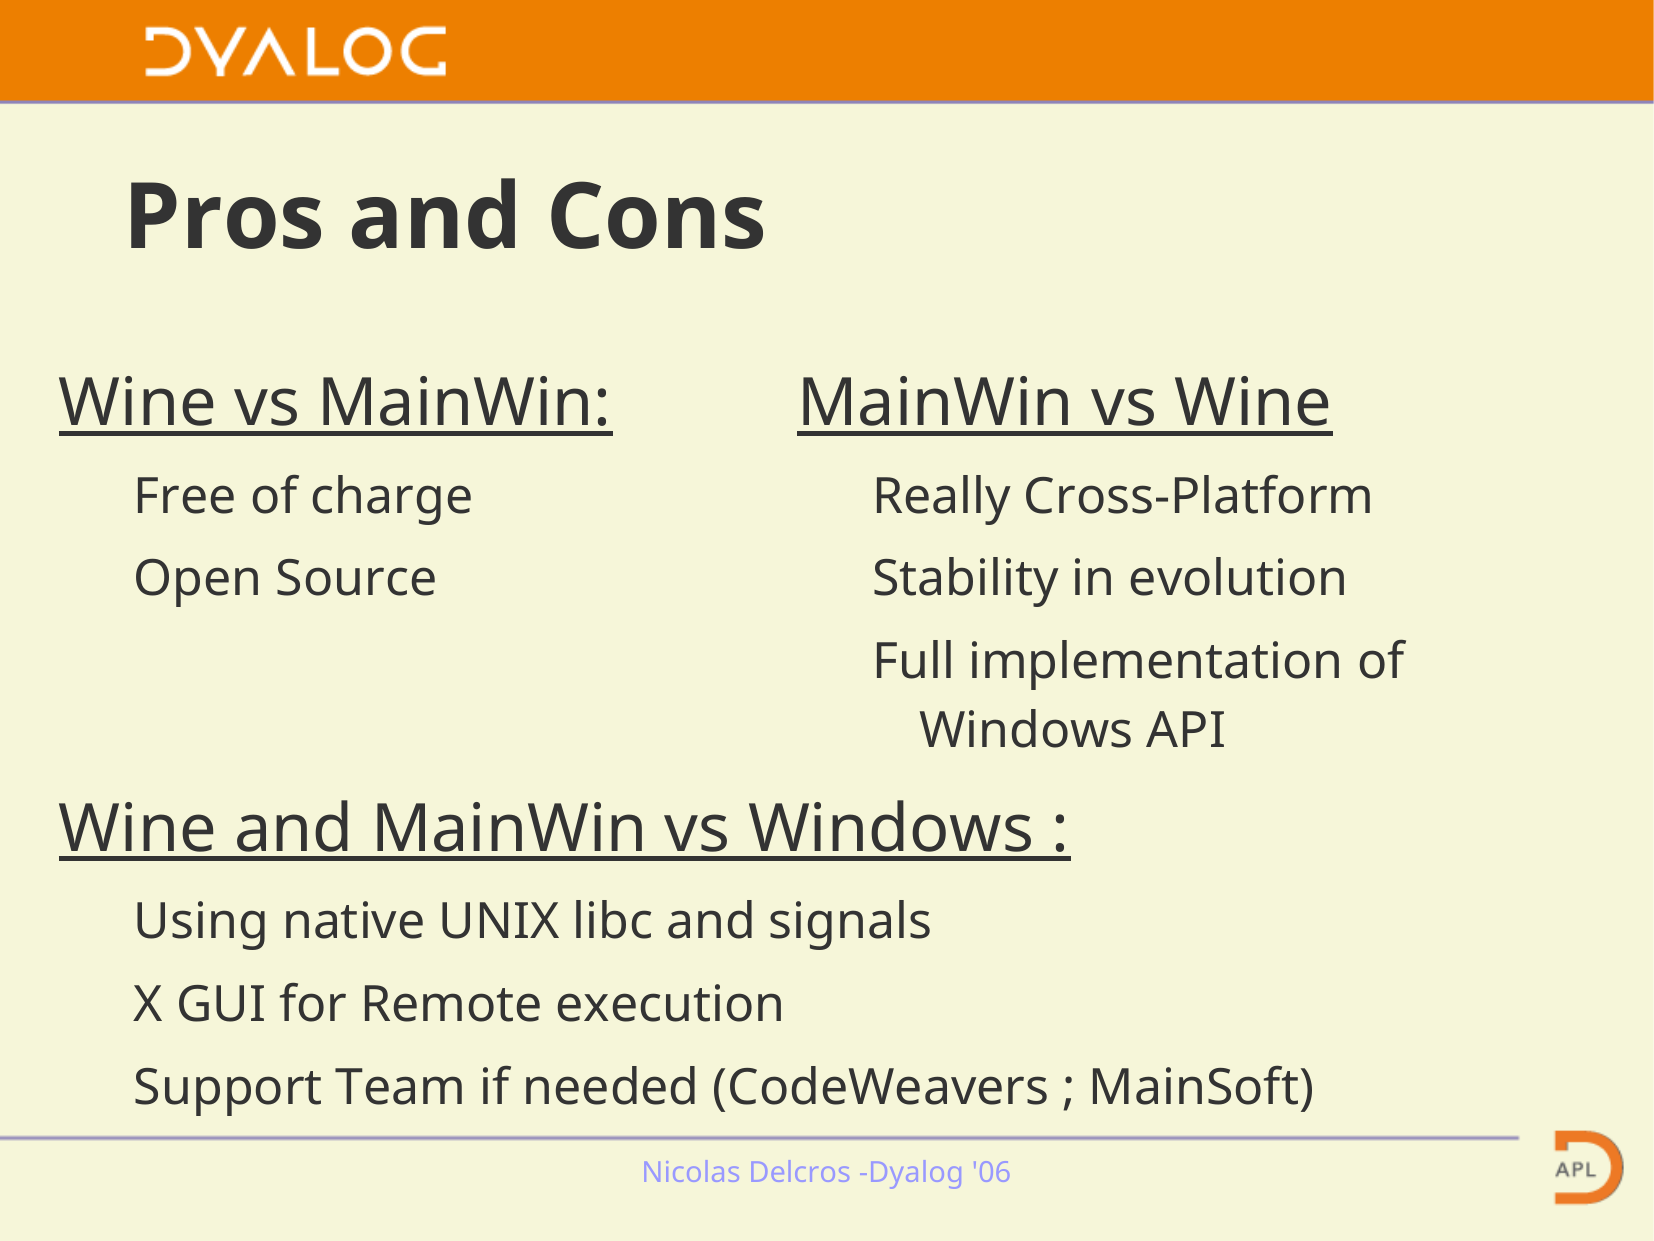

# Pros and Cons
Wine vs MainWin:
Free of charge
Open Source
MainWin vs Wine
Really Cross-Platform
Stability in evolution
Full implementation of Windows API
Wine and MainWin vs Windows :
Using native UNIX libc and signals
X GUI for Remote execution
Support Team if needed (CodeWeavers ; MainSoft)
Nicolas Delcros -Dyalog '06